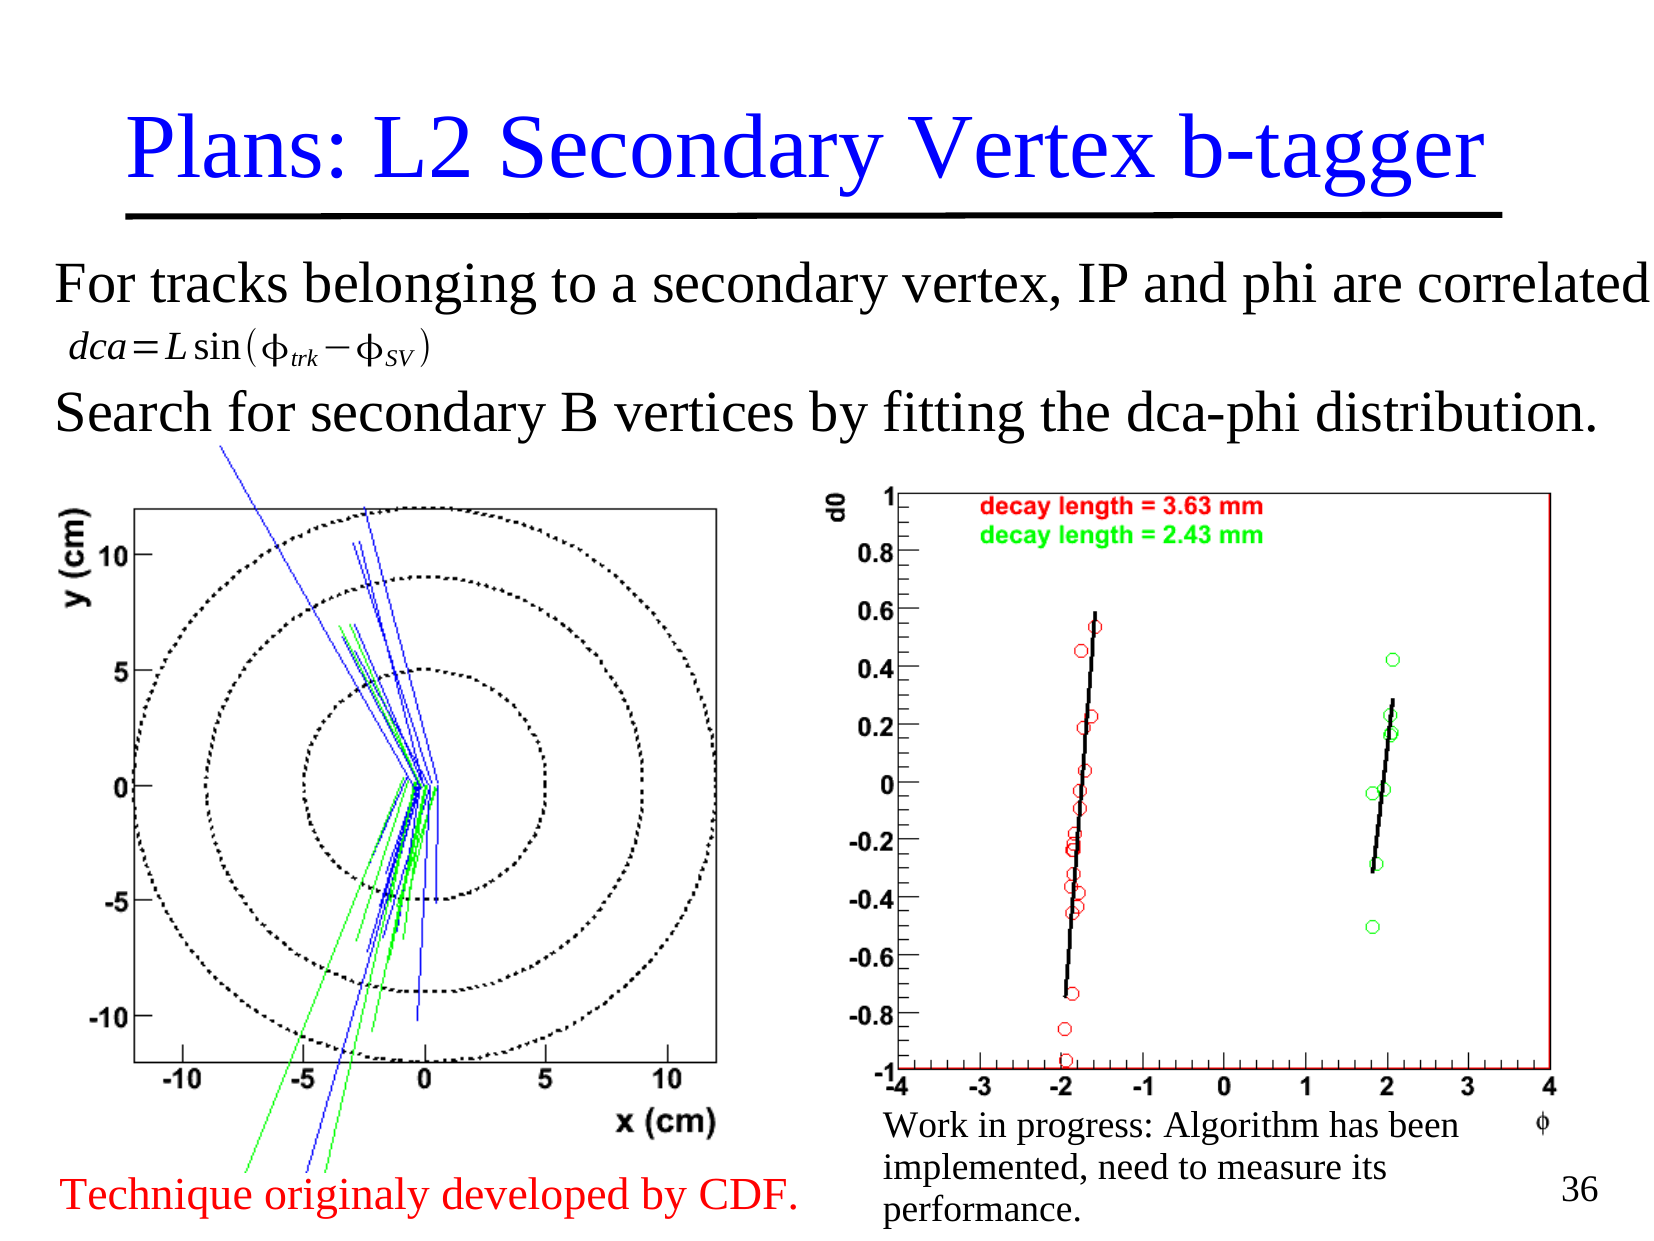

Plans: L2 Secondary Vertex b-tagger
For tracks belonging to a secondary vertex, IP and phi are correlated:
Search for secondary B vertices by fitting the dca-phi distribution.
Work in progress: Algorithm has been
implemented, need to measure its
performance.
Technique originaly developed by CDF.